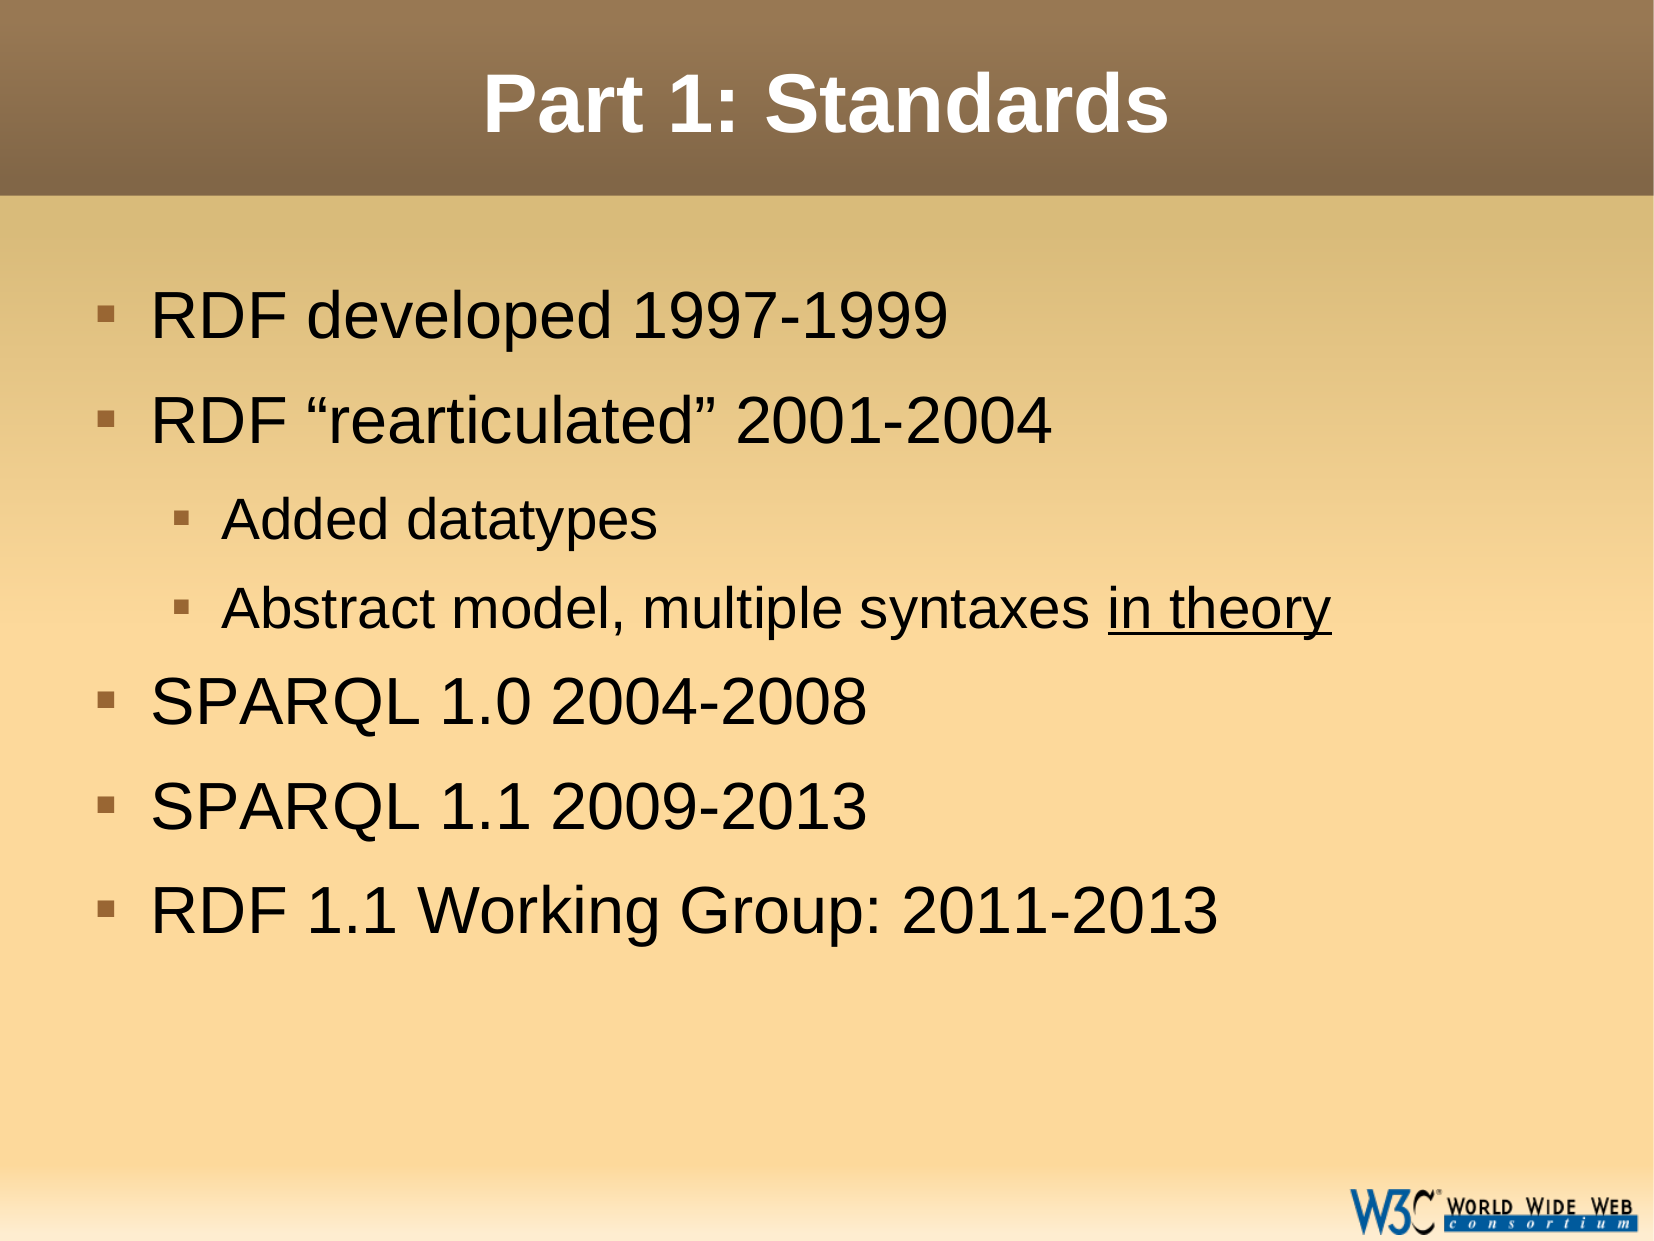

# Part 1: Standards
RDF developed 1997-1999
RDF “rearticulated” 2001-2004
Added datatypes
Abstract model, multiple syntaxes in theory
SPARQL 1.0 2004-2008
SPARQL 1.1 2009-2013
RDF 1.1 Working Group: 2011-2013